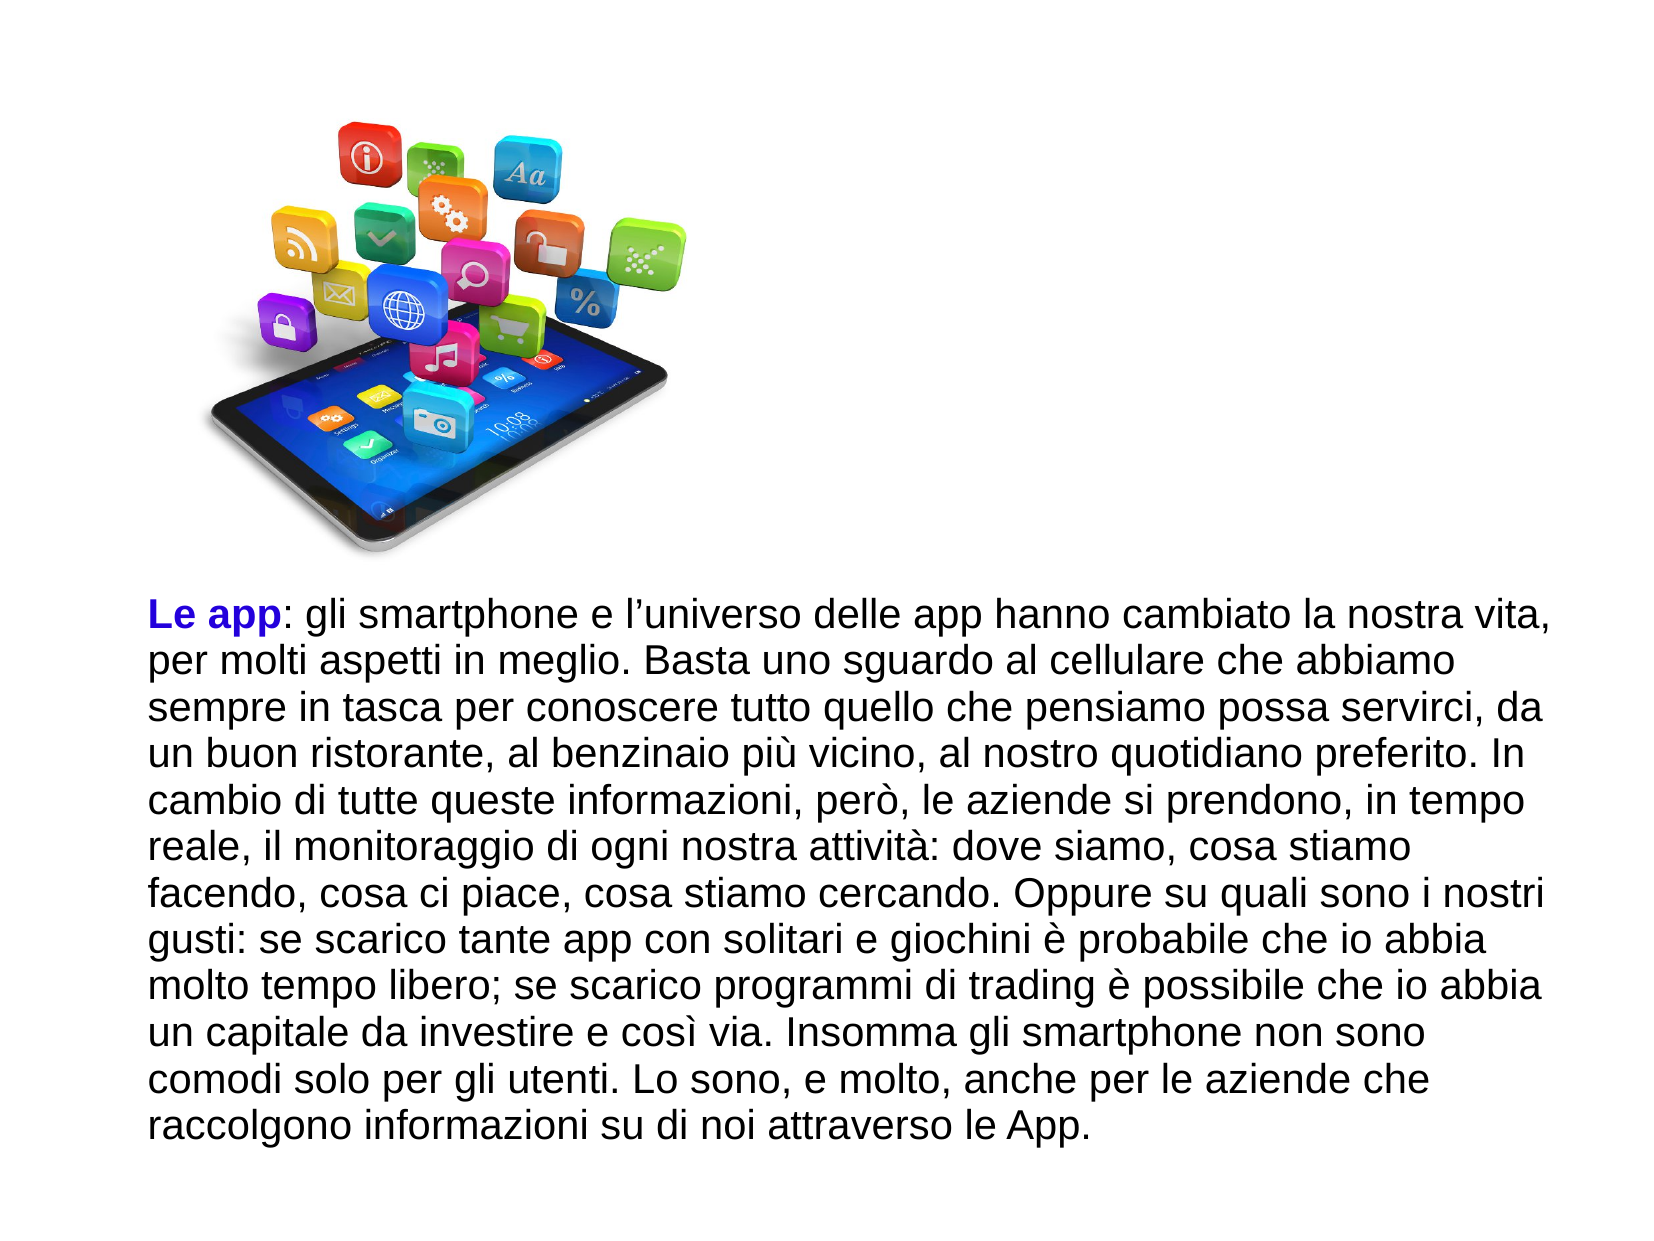

# Le app: gli smartphone e l’universo delle app hanno cambiato la nostra vita, per molti aspetti in meglio. Basta uno sguardo al cellulare che abbiamo sempre in tasca per conoscere tutto quello che pensiamo possa servirci, da un buon ristorante, al benzinaio più vicino, al nostro quotidiano preferito. In cambio di tutte queste informazioni, però, le aziende si prendono, in tempo reale, il monitoraggio di ogni nostra attività: dove siamo, cosa stiamo facendo, cosa ci piace, cosa stiamo cercando. Oppure su quali sono i nostri gusti: se scarico tante app con solitari e giochini è probabile che io abbia molto tempo libero; se scarico programmi di trading è possibile che io abbia un capitale da investire e così via. Insomma gli smartphone non sono comodi solo per gli utenti. Lo sono, e molto, anche per le aziende che raccolgono informazioni su di noi attraverso le App.